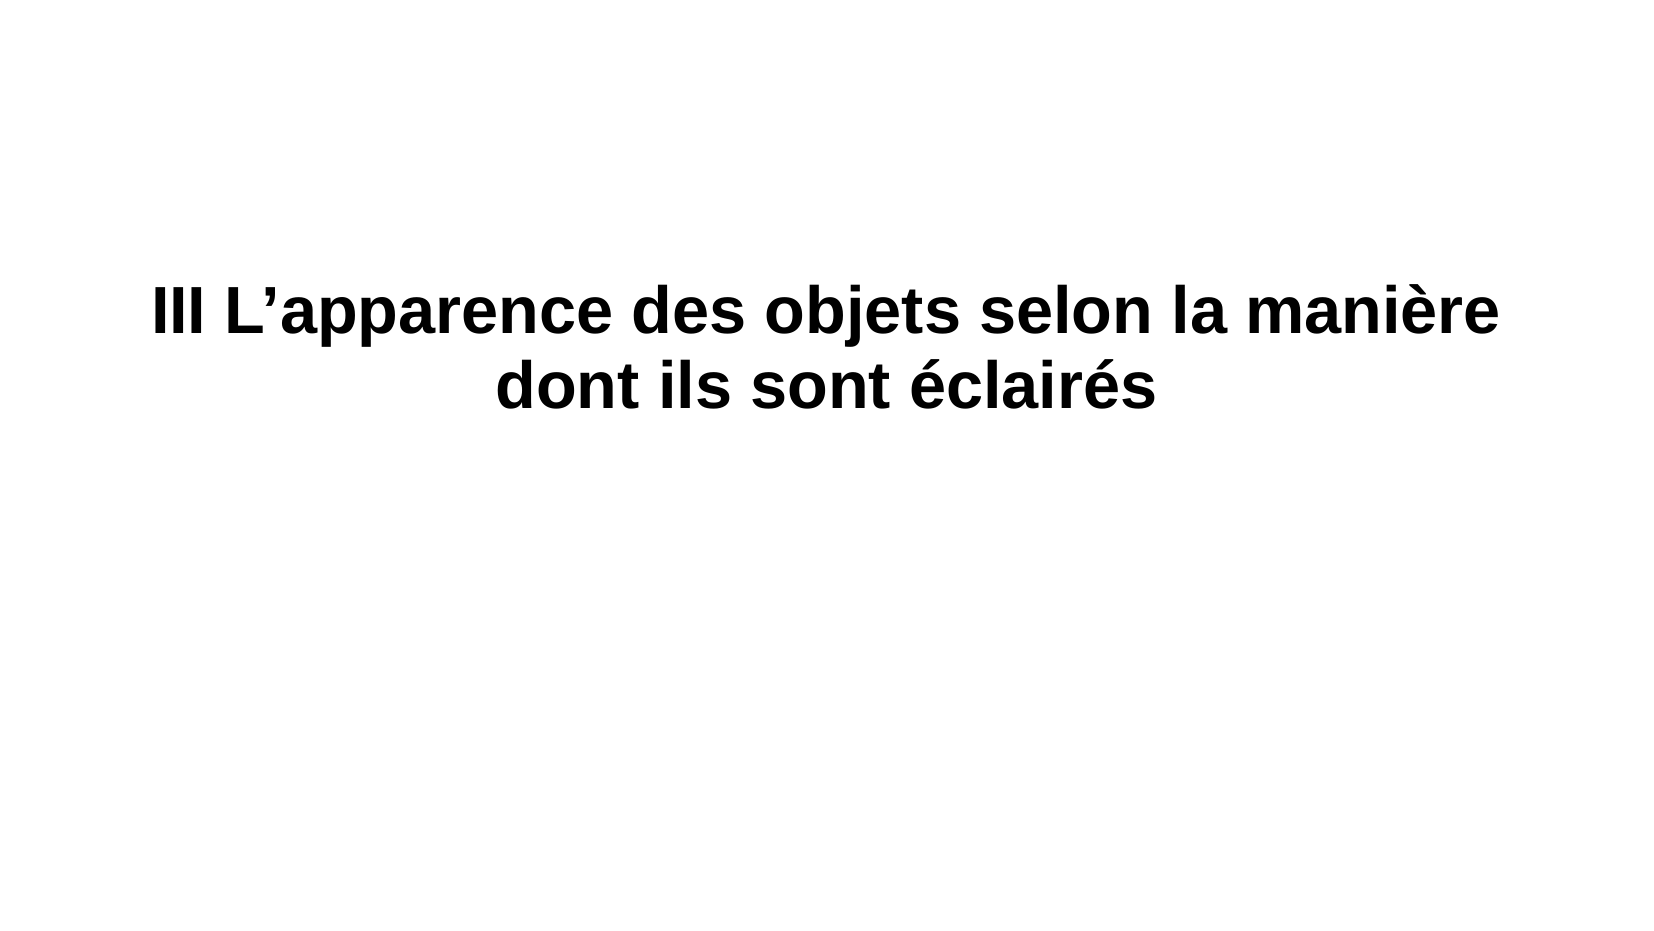

# III L’apparence des objets selon la manière dont ils sont éclairés